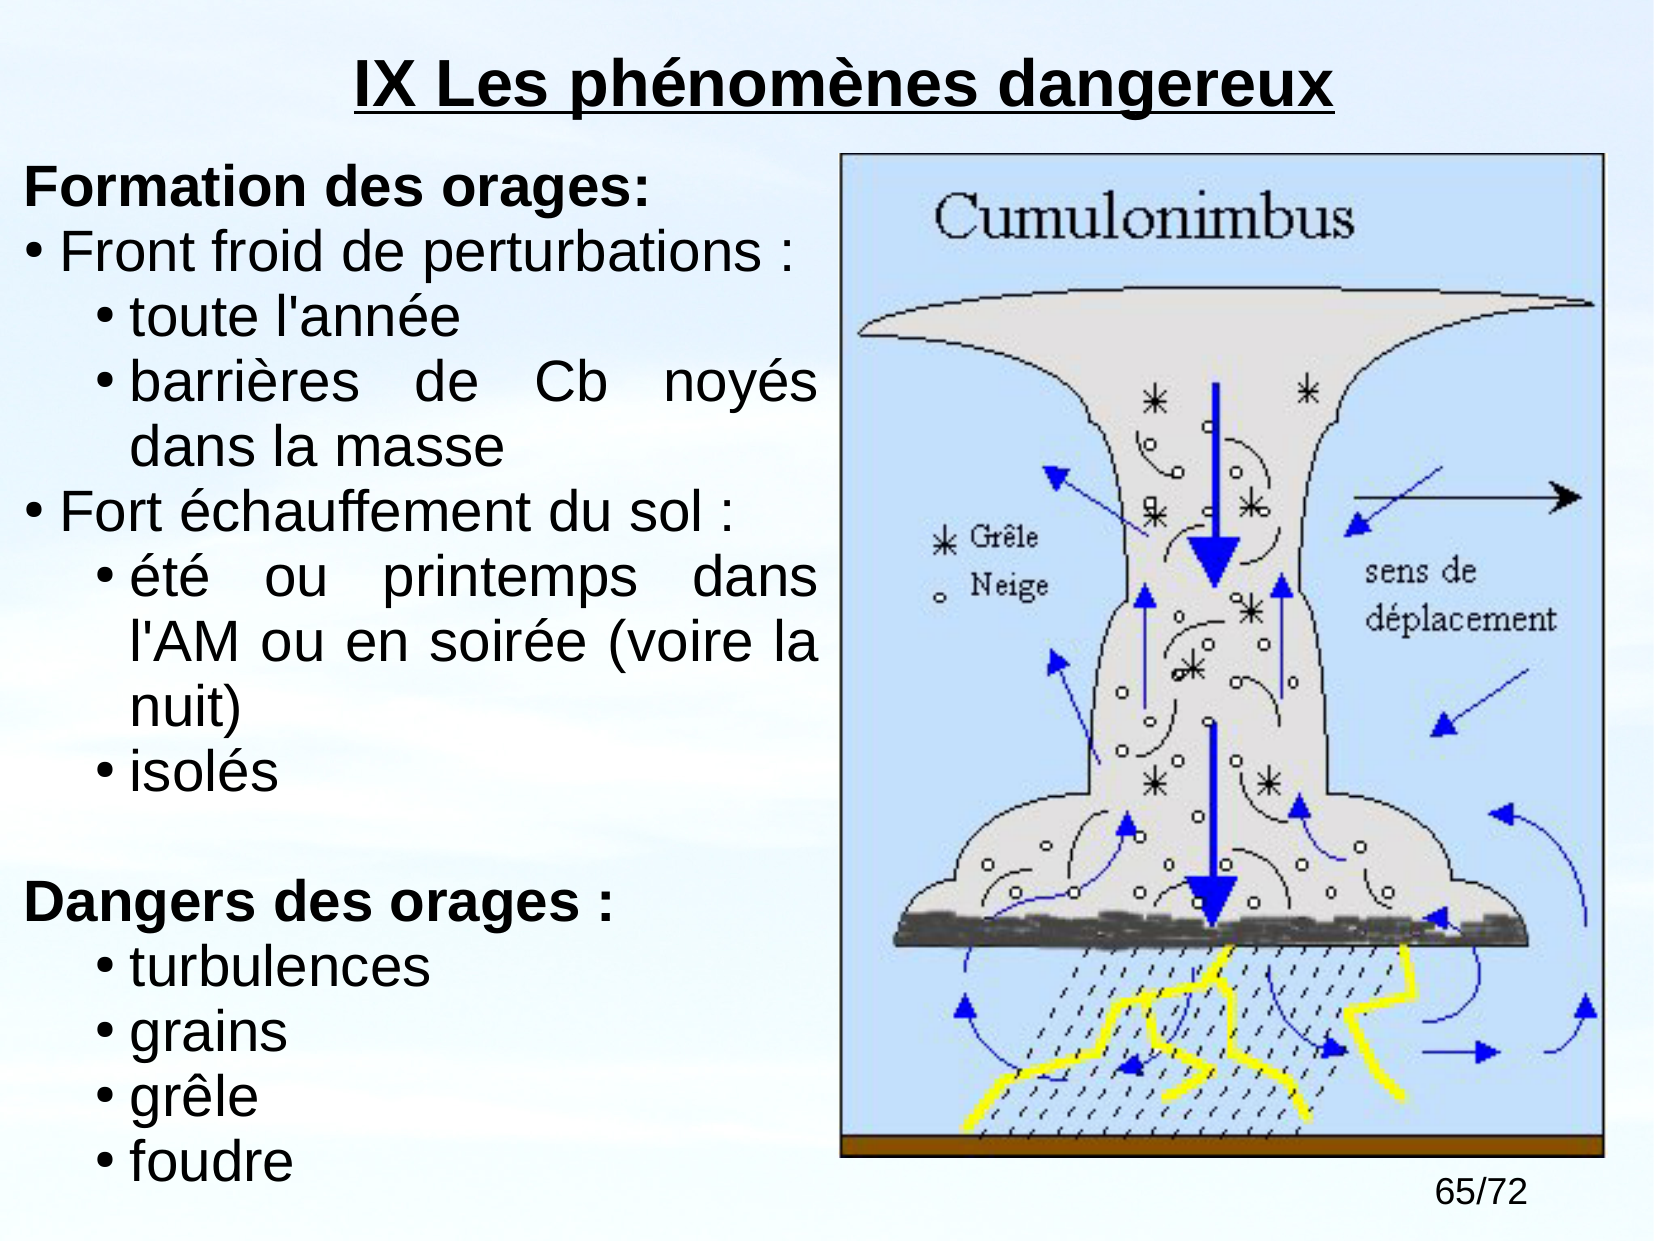

# IX Les phénomènes dangereux
Formation des orages:
Front froid de perturbations :
toute l'année
barrières de Cb noyés dans la masse
Fort échauffement du sol :
été ou printemps dans l'AM ou en soirée (voire la nuit)
isolés
Dangers des orages :
turbulences
grains
grêle
foudre